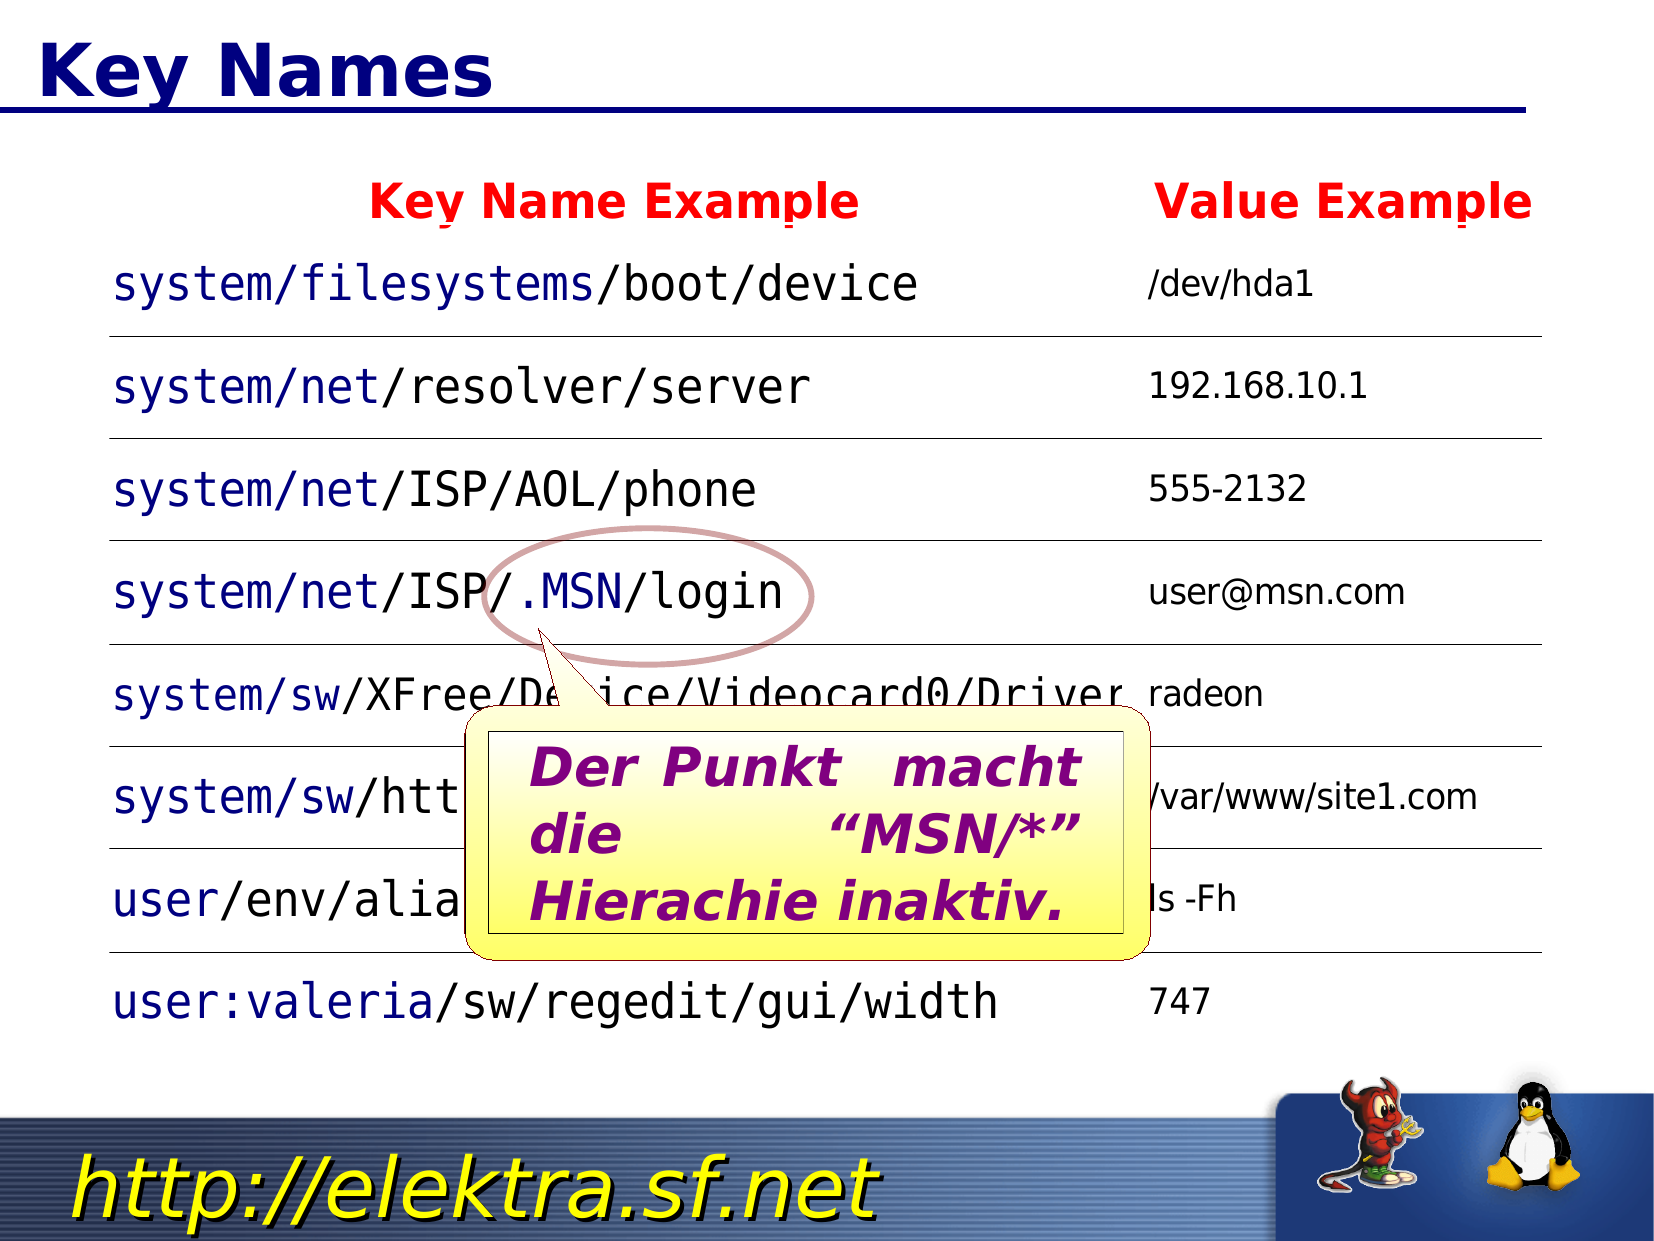

Key Names
Der Punkt macht die “MSN/*” Hierachie inaktiv.